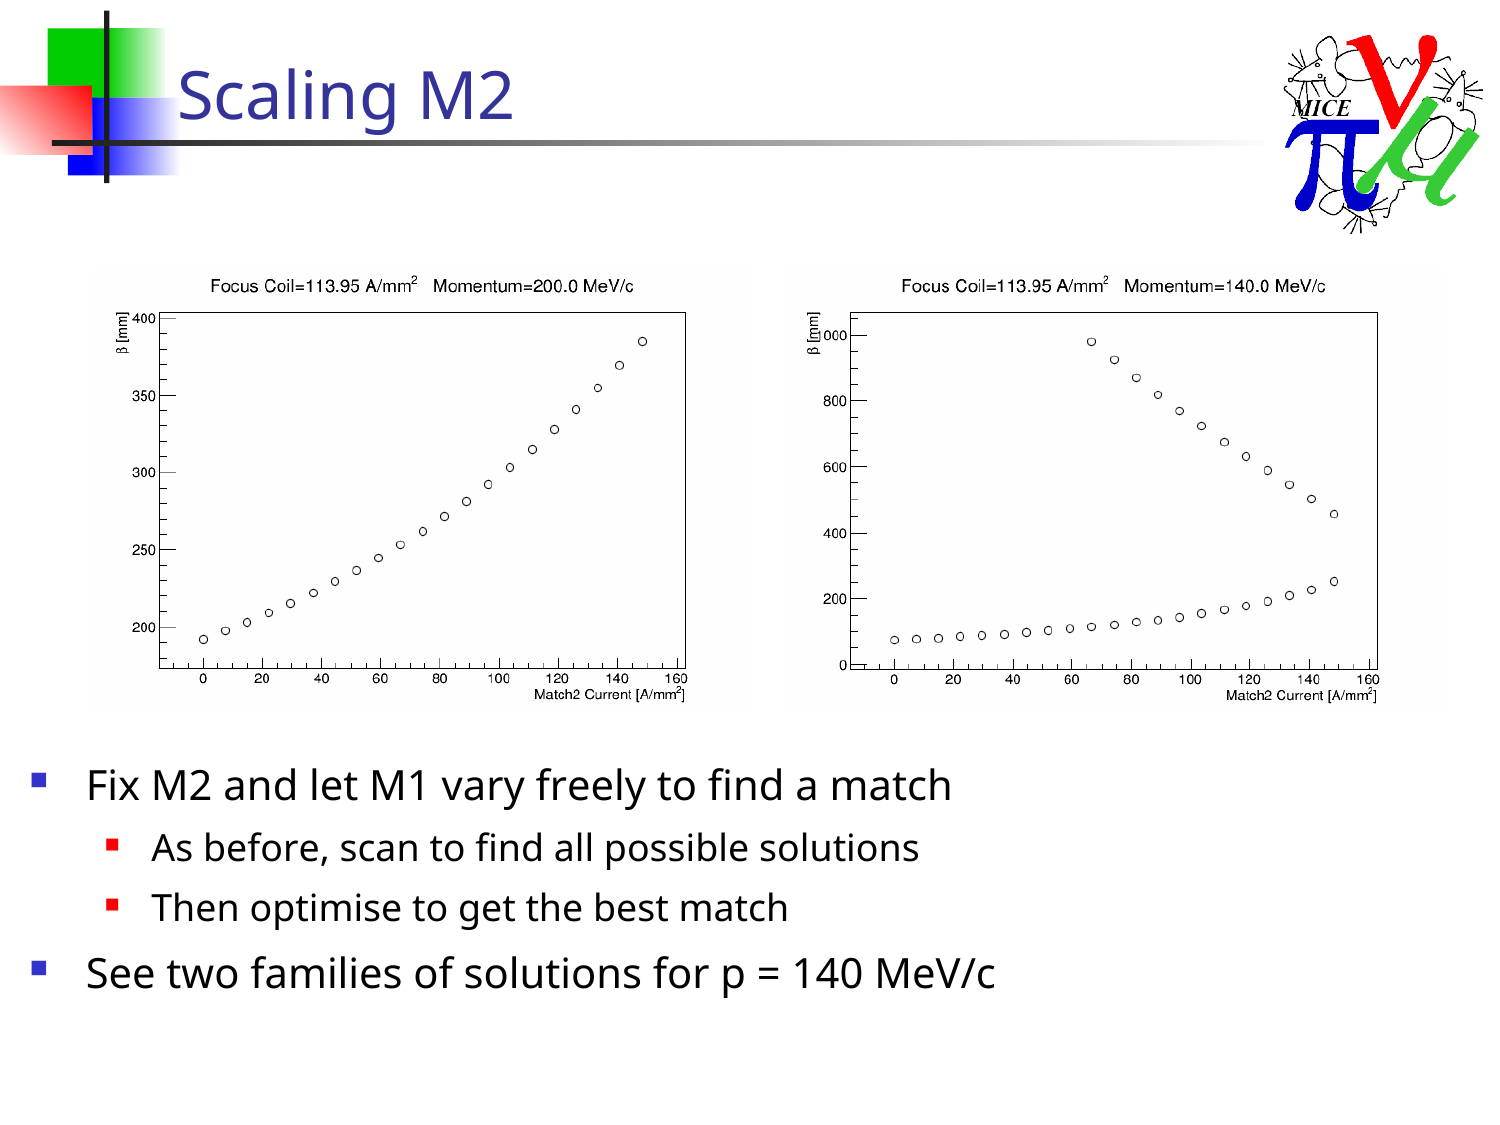

# Scaling M2
Fix M2 and let M1 vary freely to find a match
As before, scan to find all possible solutions
Then optimise to get the best match
See two families of solutions for p = 140 MeV/c